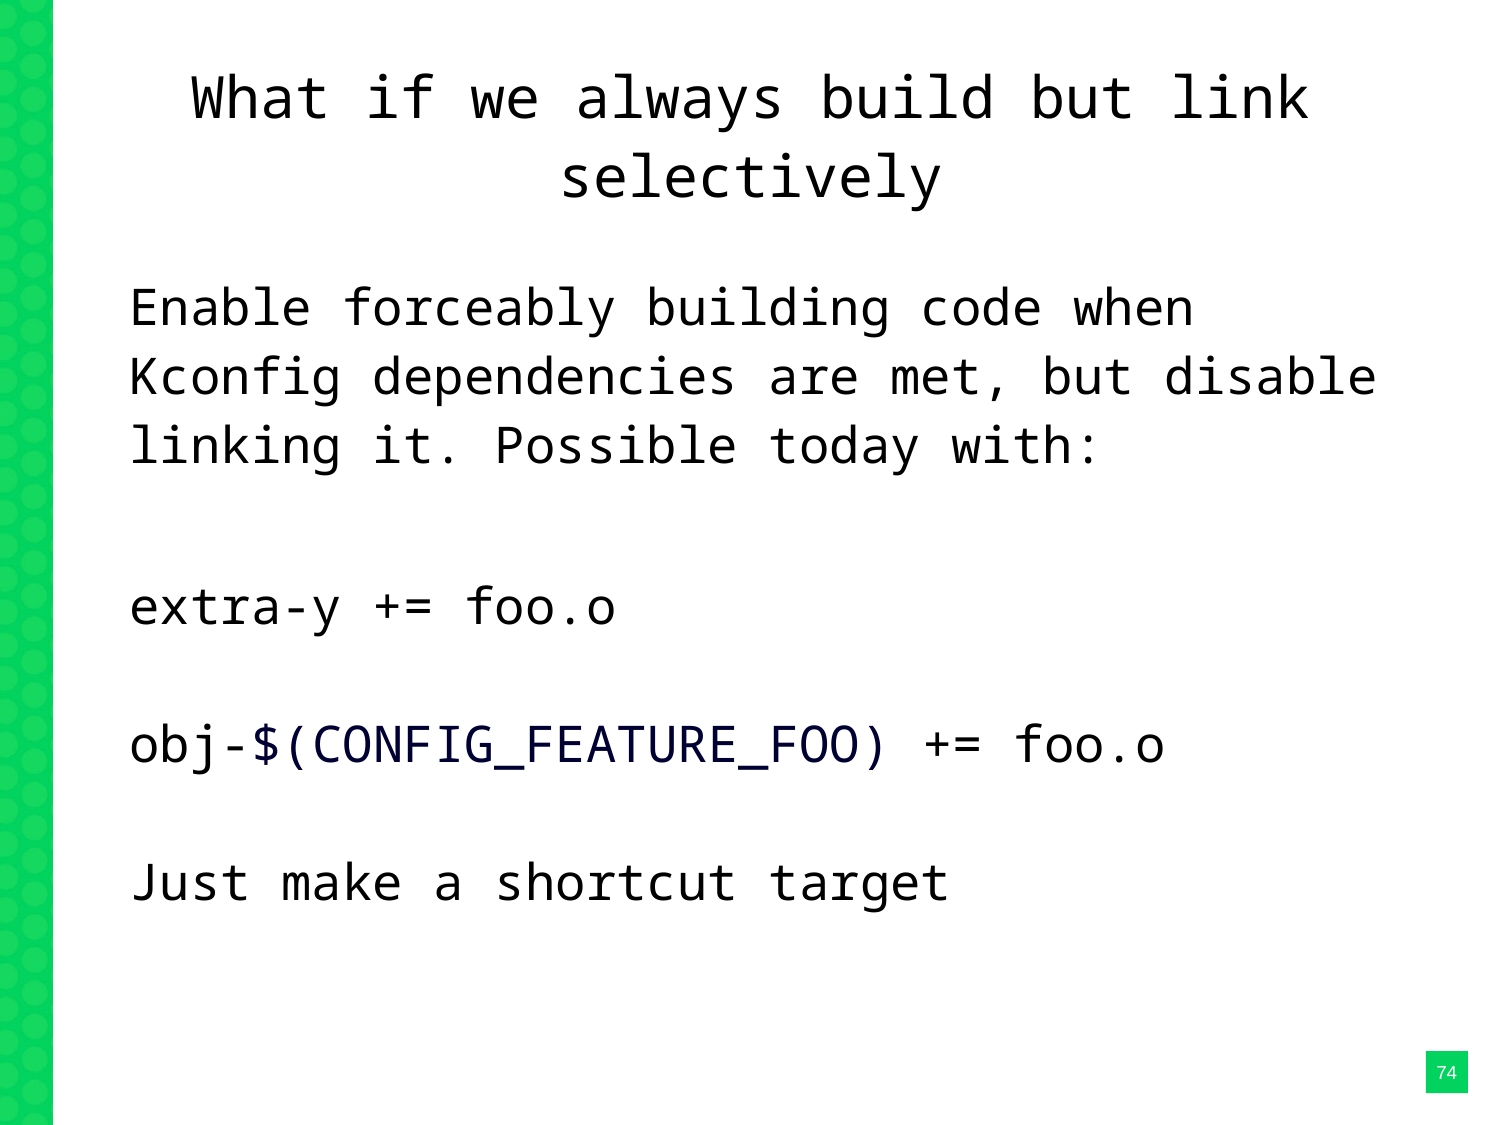

# What if we always build but link selectively
Enable forceably building code when Kconfig dependencies are met, but disable linking it. Possible today with:
extra-y += foo.o
obj-$(CONFIG_FEATURE_FOO) += foo.o
Just make a shortcut target